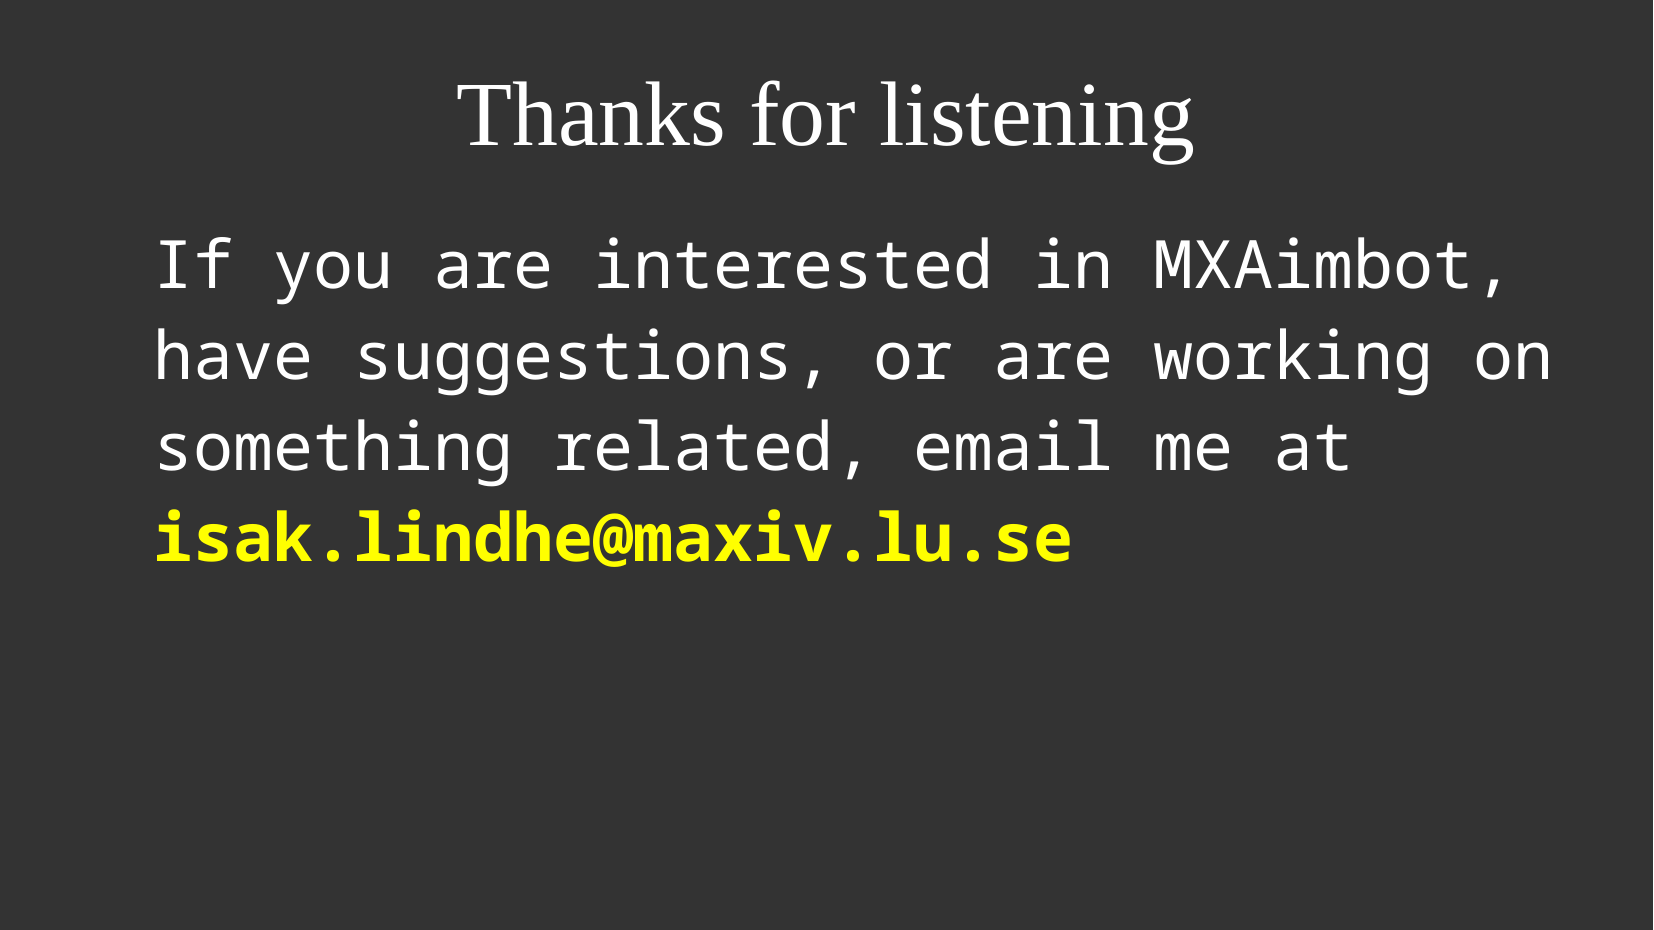

# Thanks for listening
If you are interested in MXAimbot, have suggestions, or are working on something related, email me at isak.lindhe@maxiv.lu.se